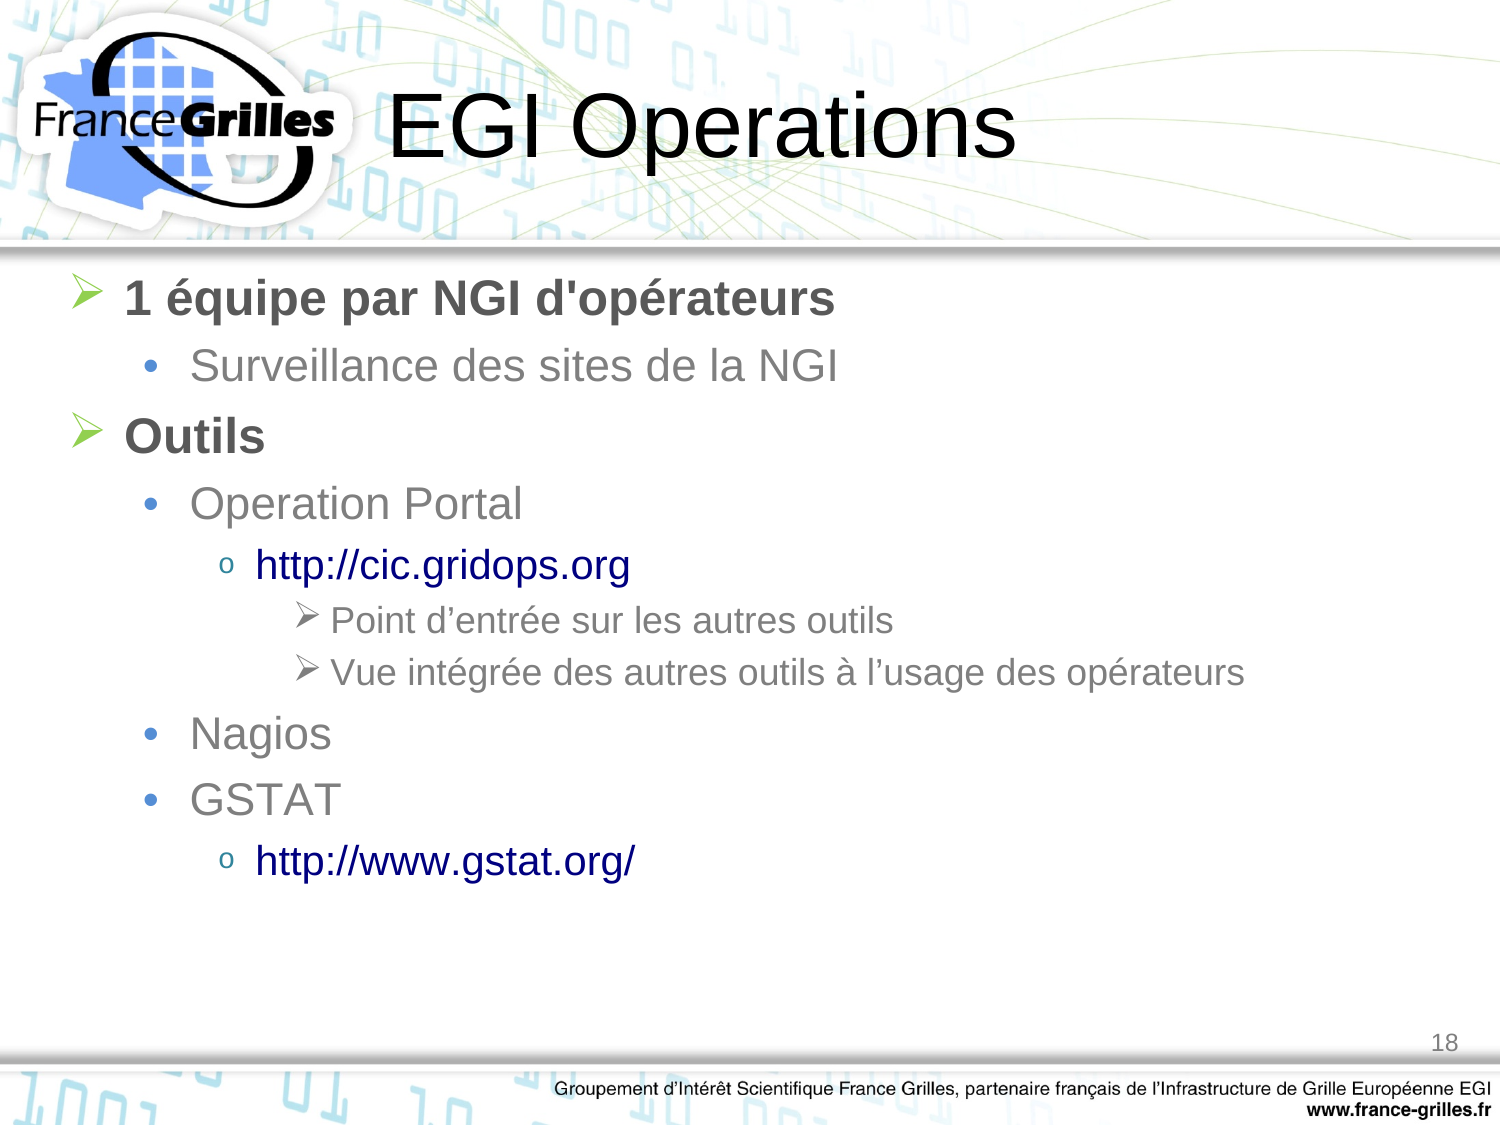

# EGI Operations
1 équipe par NGI d'opérateurs
Surveillance des sites de la NGI
Outils
Operation Portal
http://cic.gridops.org
Point d’entrée sur les autres outils
Vue intégrée des autres outils à l’usage des opérateurs
Nagios
GSTAT
http://www.gstat.org/
18